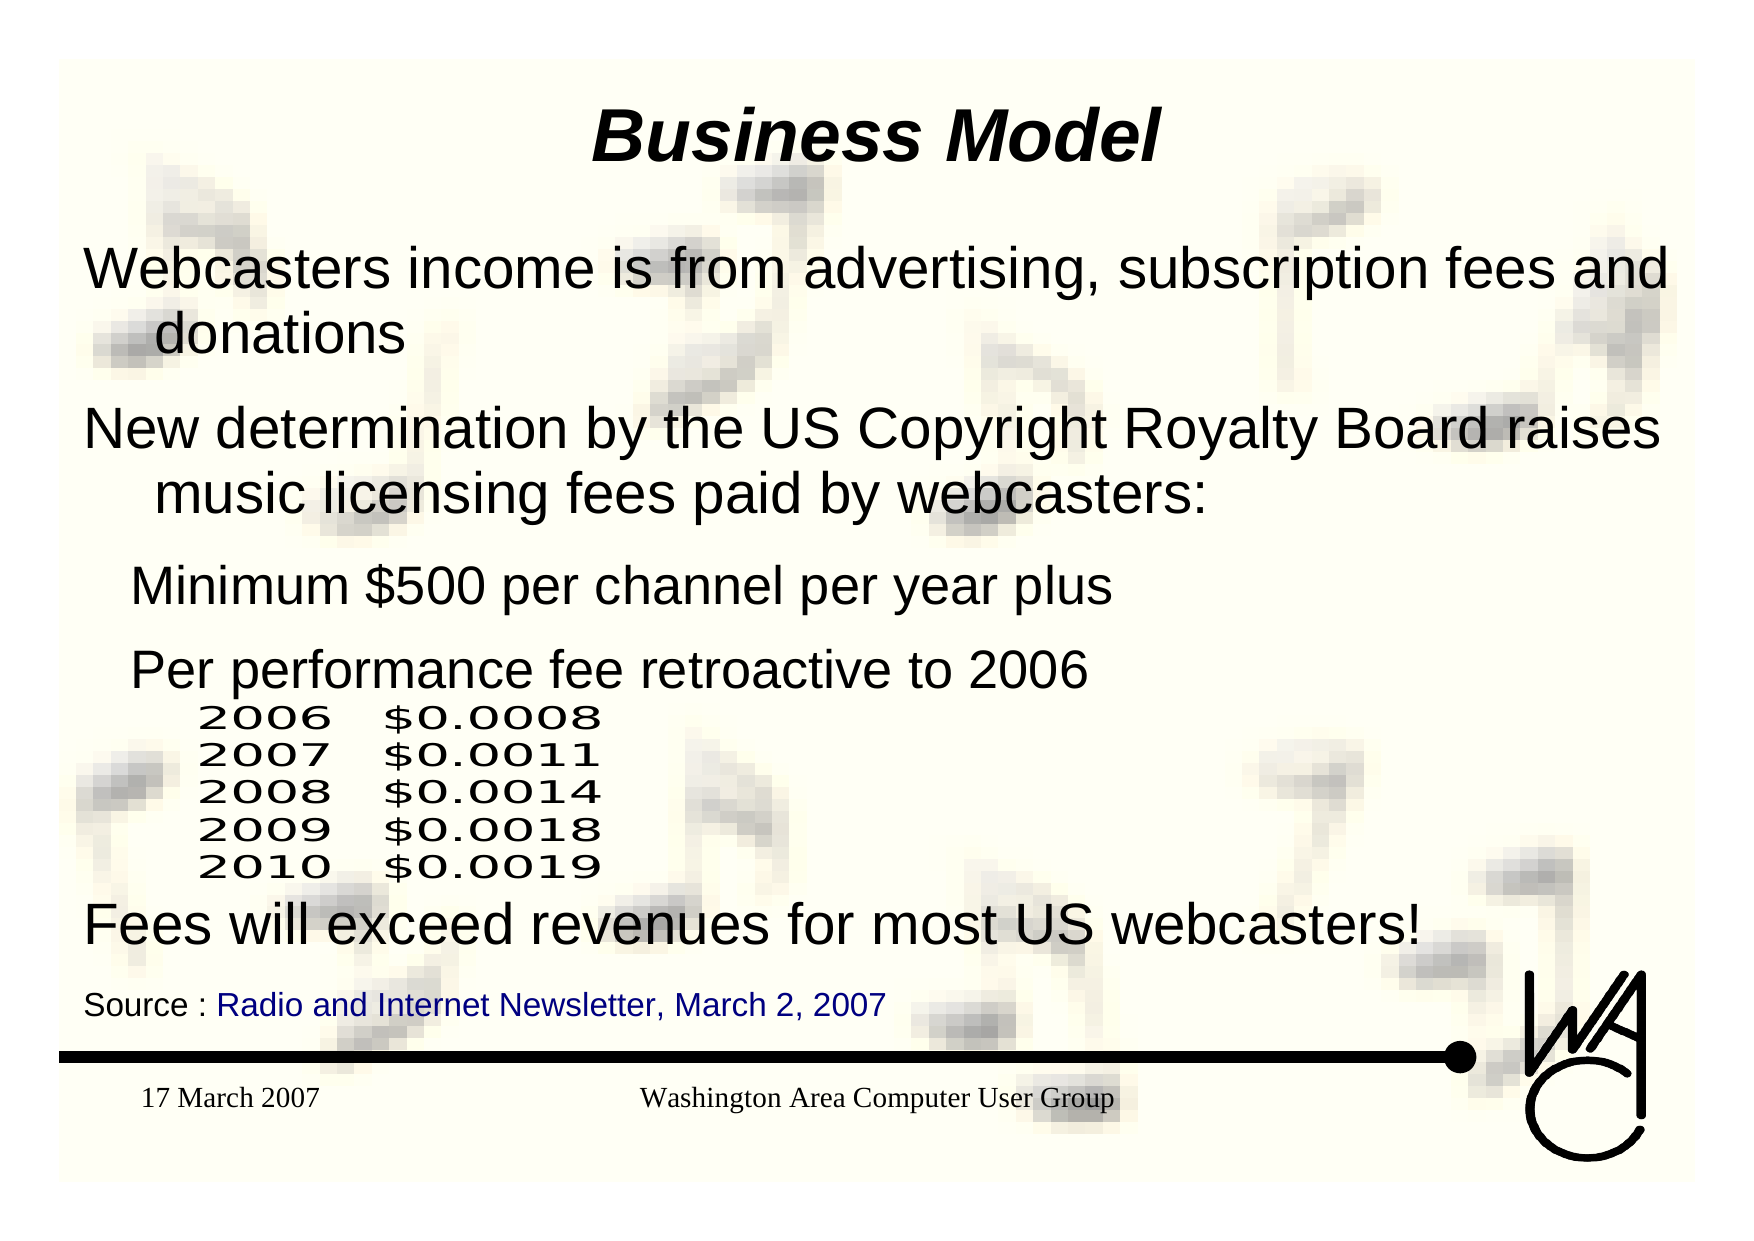

# Business Model
Webcasters income is from advertising, subscription fees and donations
New determination by the US Copyright Royalty Board raises music licensing fees paid by webcasters:
Minimum $500 per channel per year plus
Per performance fee retroactive to 2006
Fees will exceed revenues for most US webcasters!
Source : Radio and Internet Newsletter, March 2, 2007
17 March 2007
Washington Area Computer User Group